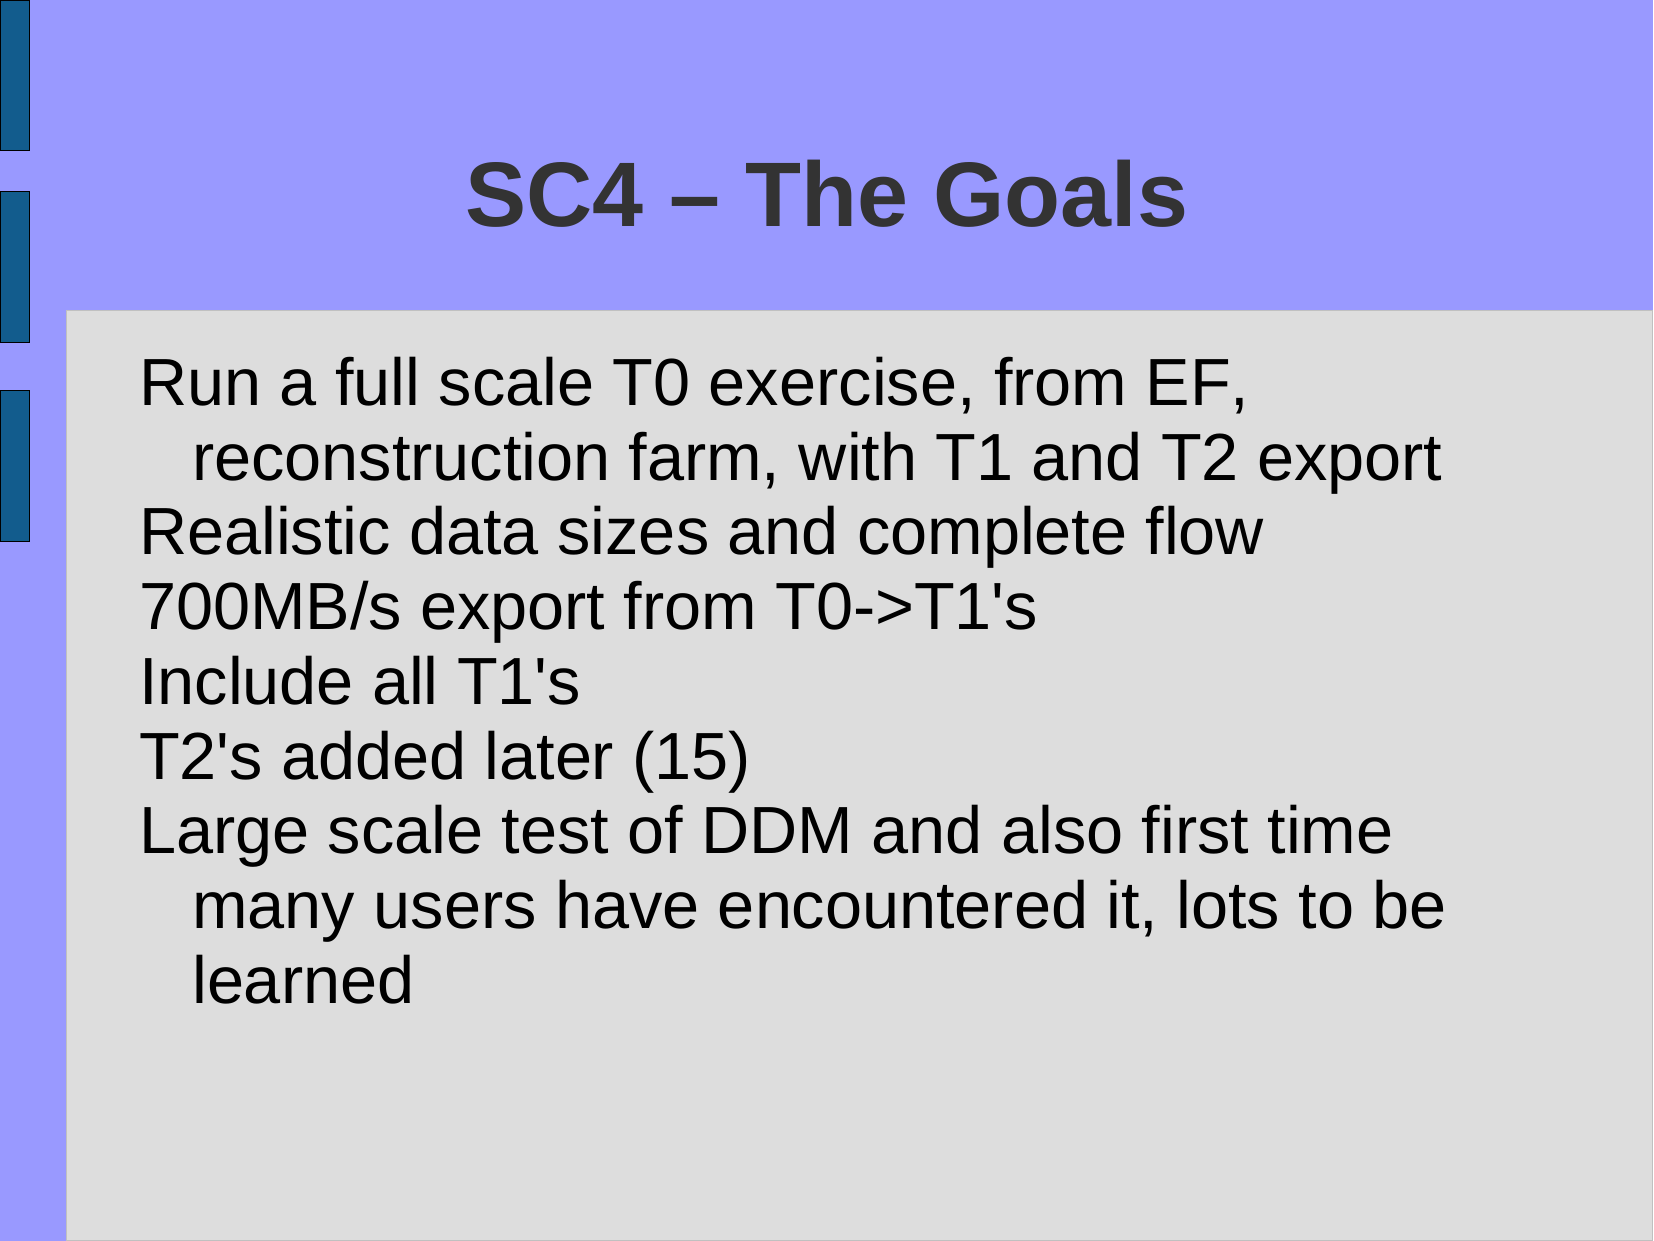

# SC4 – The Goals
Run a full scale T0 exercise, from EF, reconstruction farm, with T1 and T2 export
Realistic data sizes and complete flow
700MB/s export from T0->T1's
Include all T1's
T2's added later (15)
Large scale test of DDM and also first time many users have encountered it, lots to be learned